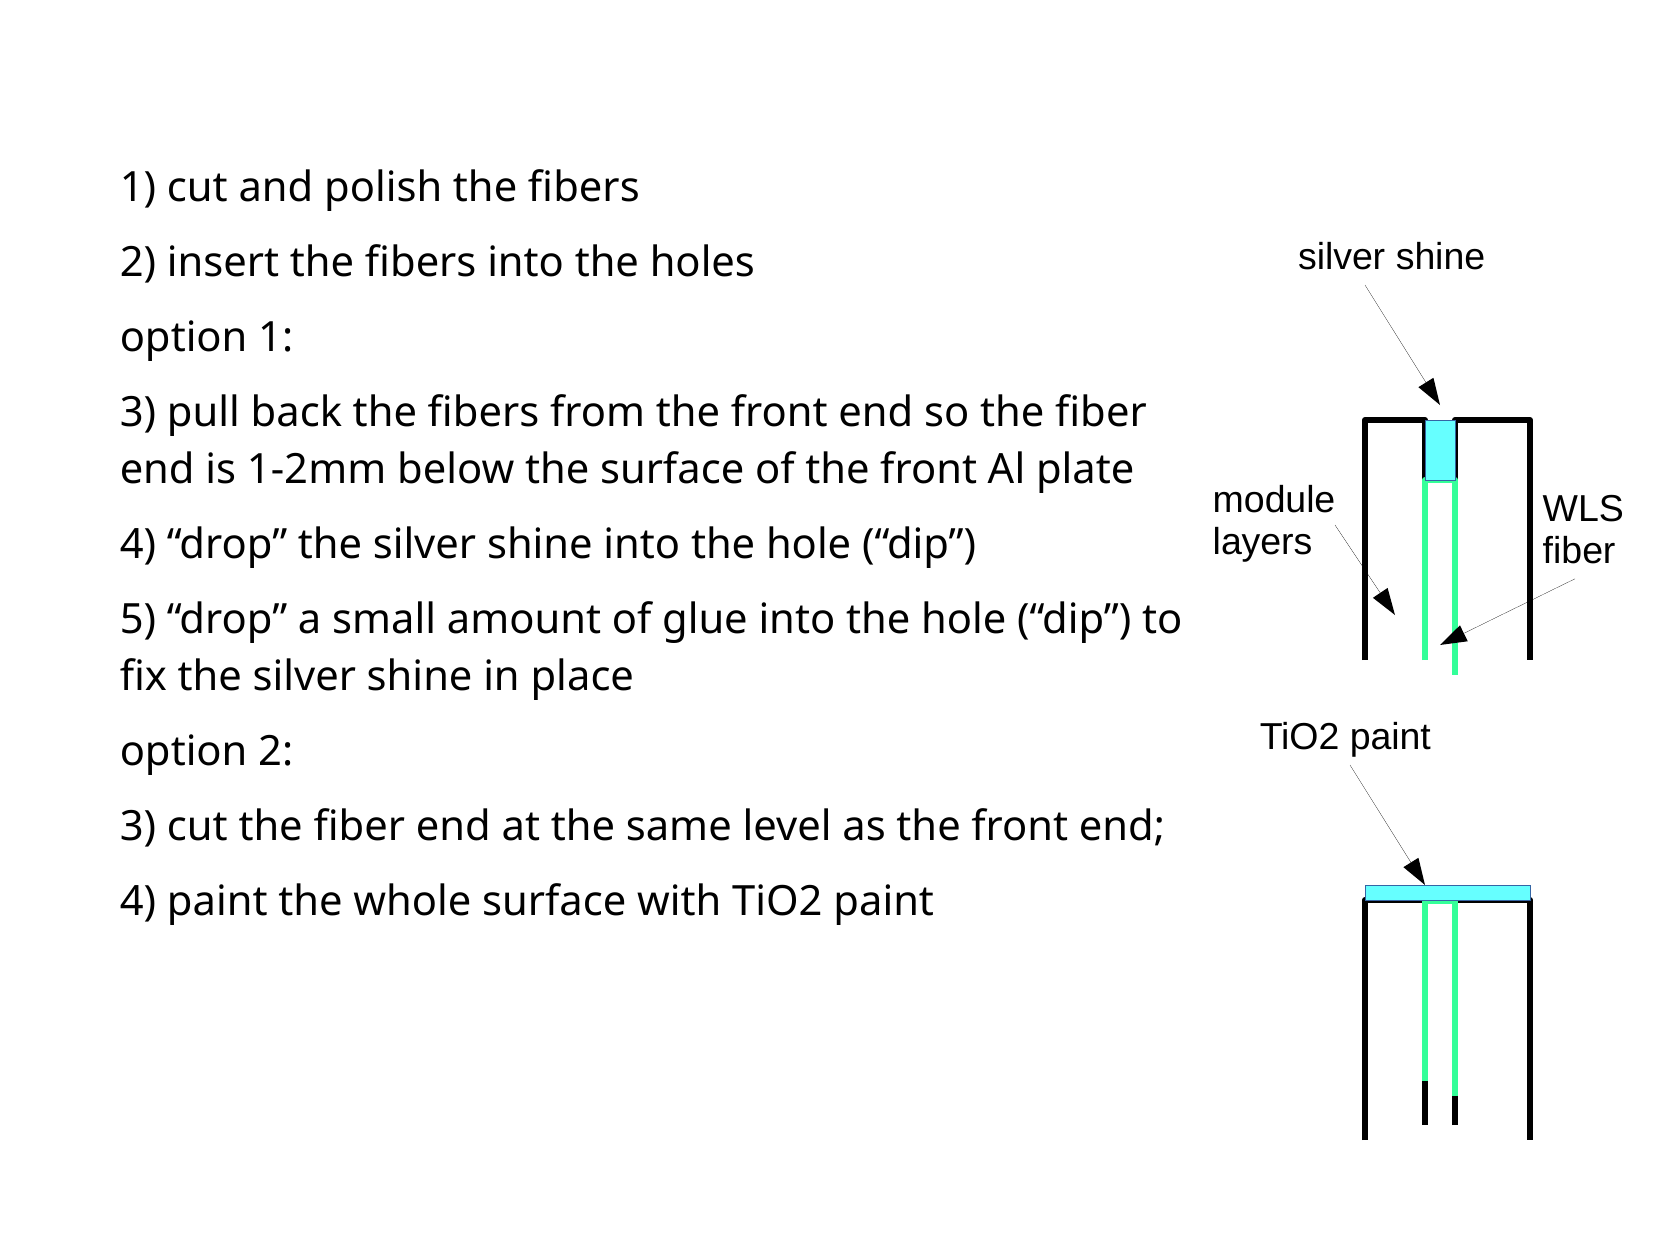

1) cut and polish the fibers
2) insert the fibers into the holes
option 1:
3) pull back the fibers from the front end so the fiber end is 1-2mm below the surface of the front Al plate
4) “drop” the silver shine into the hole (“dip”)
5) “drop” a small amount of glue into the hole (“dip”) to fix the silver shine in place
option 2:
3) cut the fiber end at the same level as the front end;
4) paint the whole surface with TiO2 paint
silver shine
module
layers
WLS
fiber
TiO2 paint